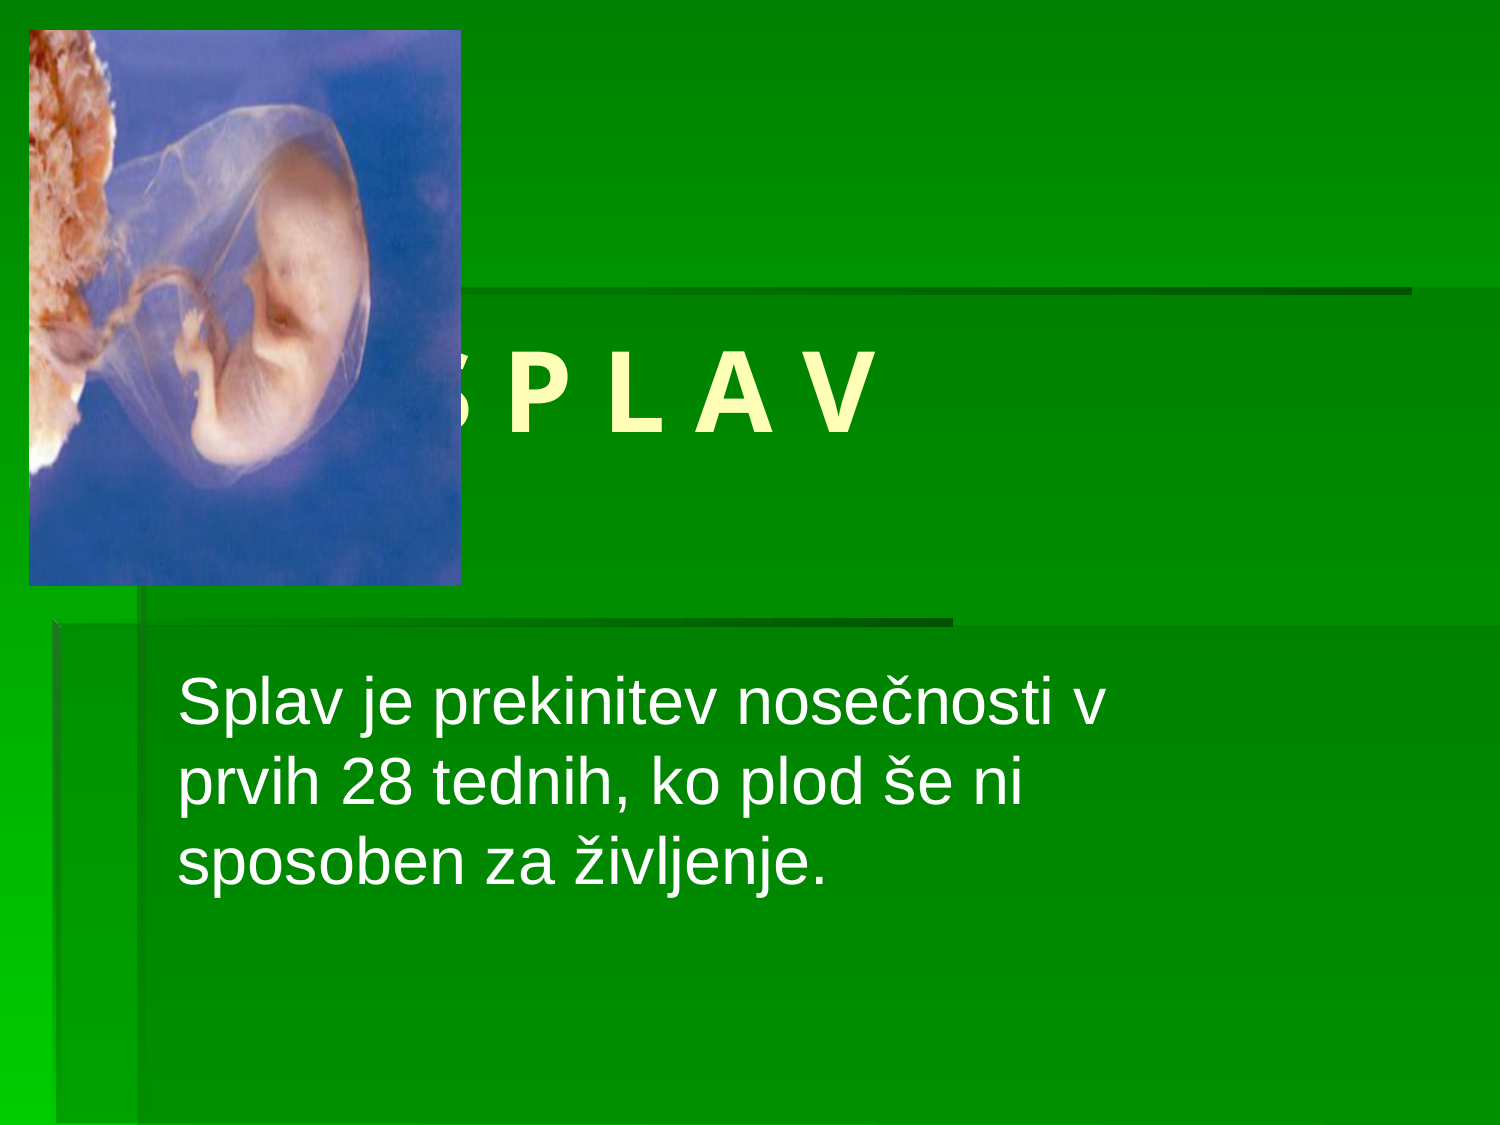

# S P L A V
Splav je prekinitev nosečnosti v prvih 28 tednih, ko plod še ni sposoben za življenje.